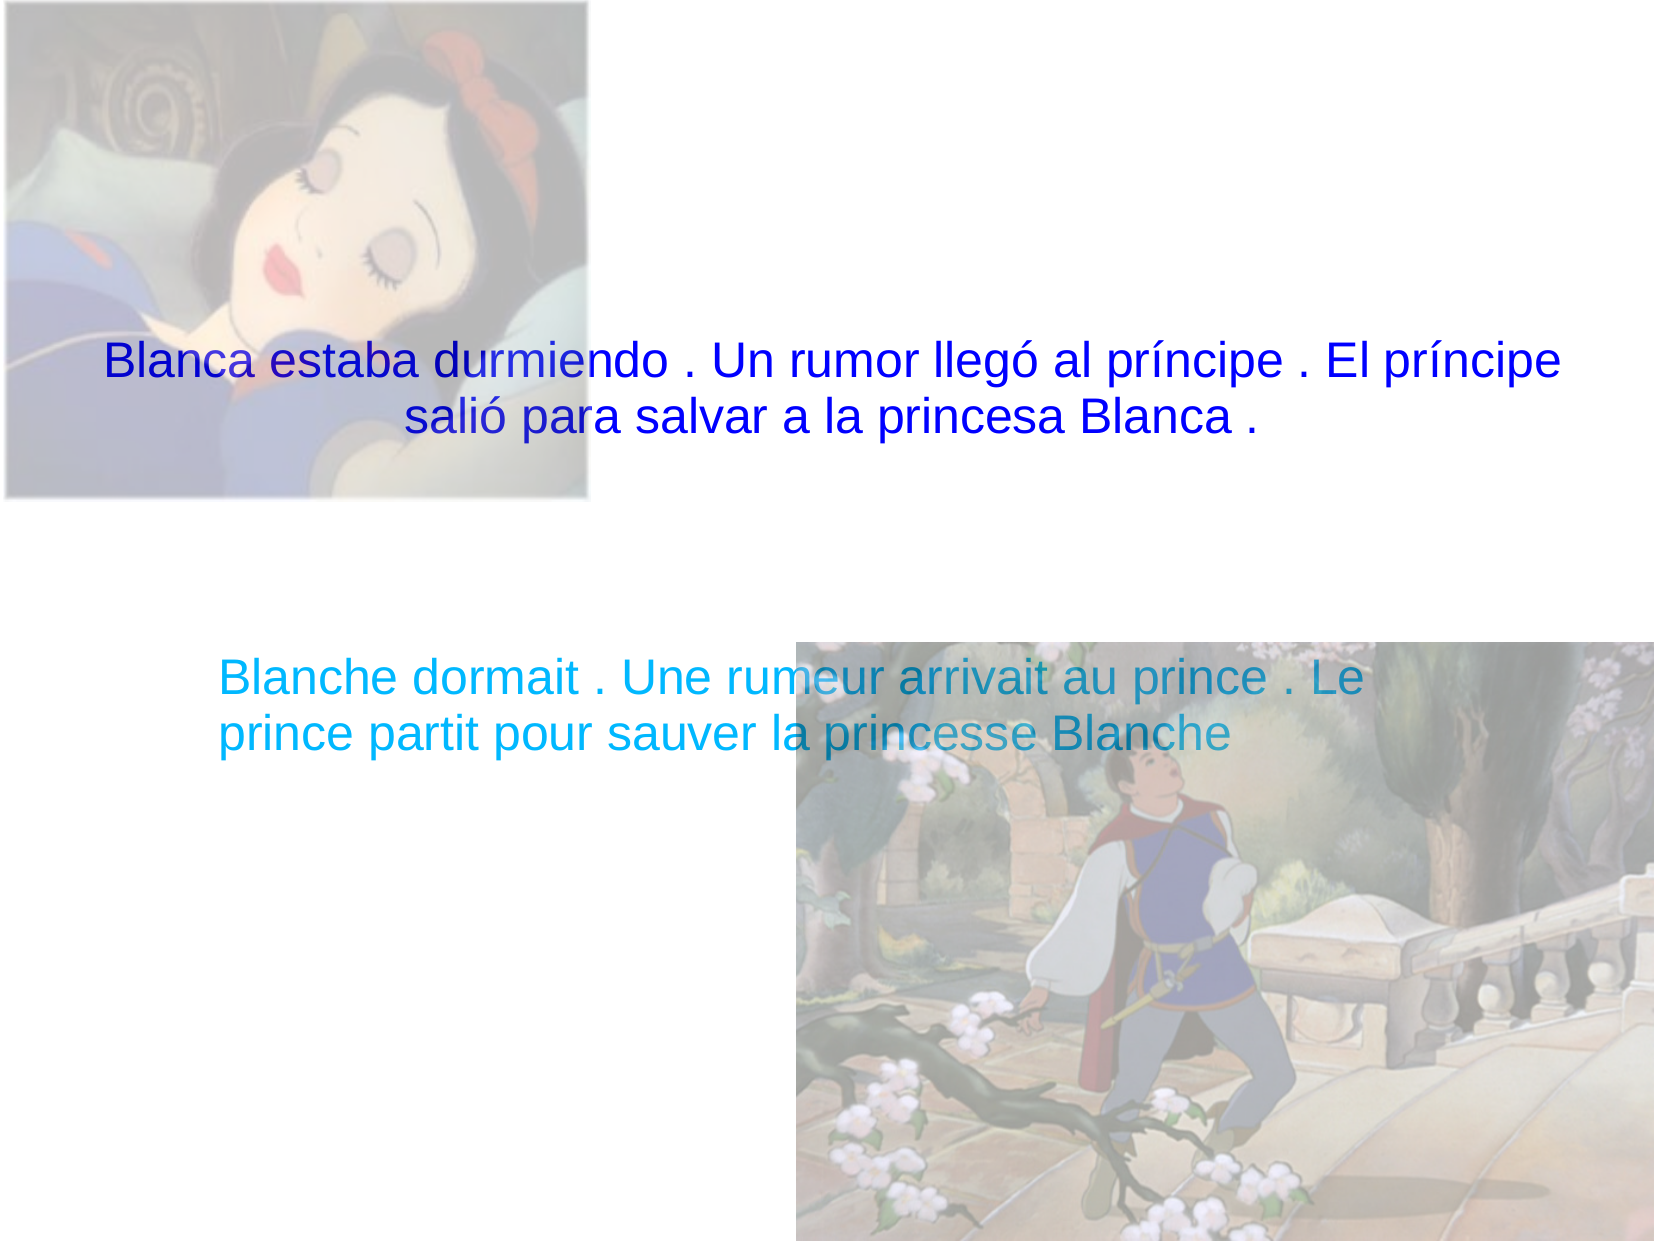

# Blanca estaba durmiendo . Un rumor llegó al príncipe . El príncipe salió para salvar a la princesa Blanca .
Blanche dormait . Une rumeur arrivait au prince . Le prince partit pour sauver la princesse Blanche